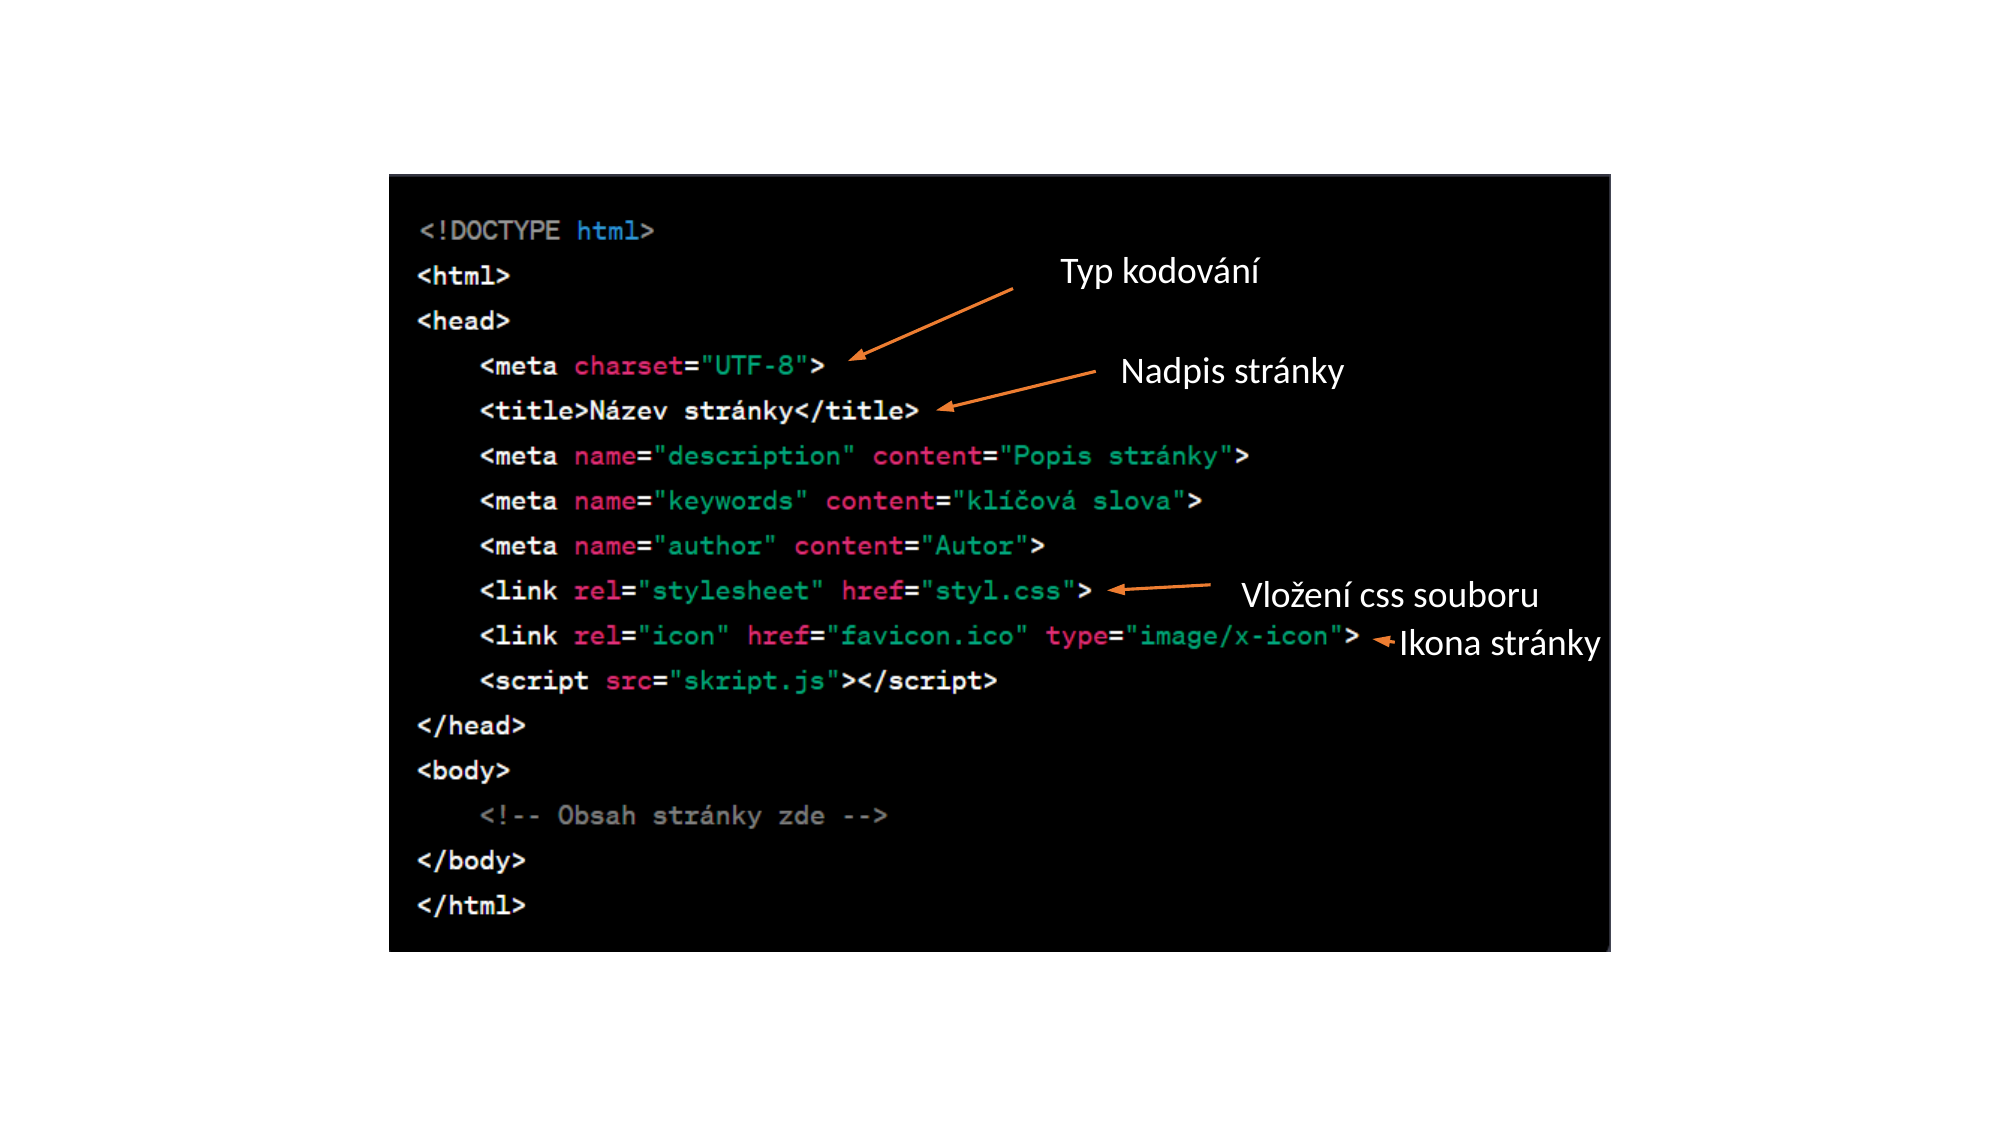

Typ kodování
Nadpis stránky
Vložení css souboru
Ikona stránky